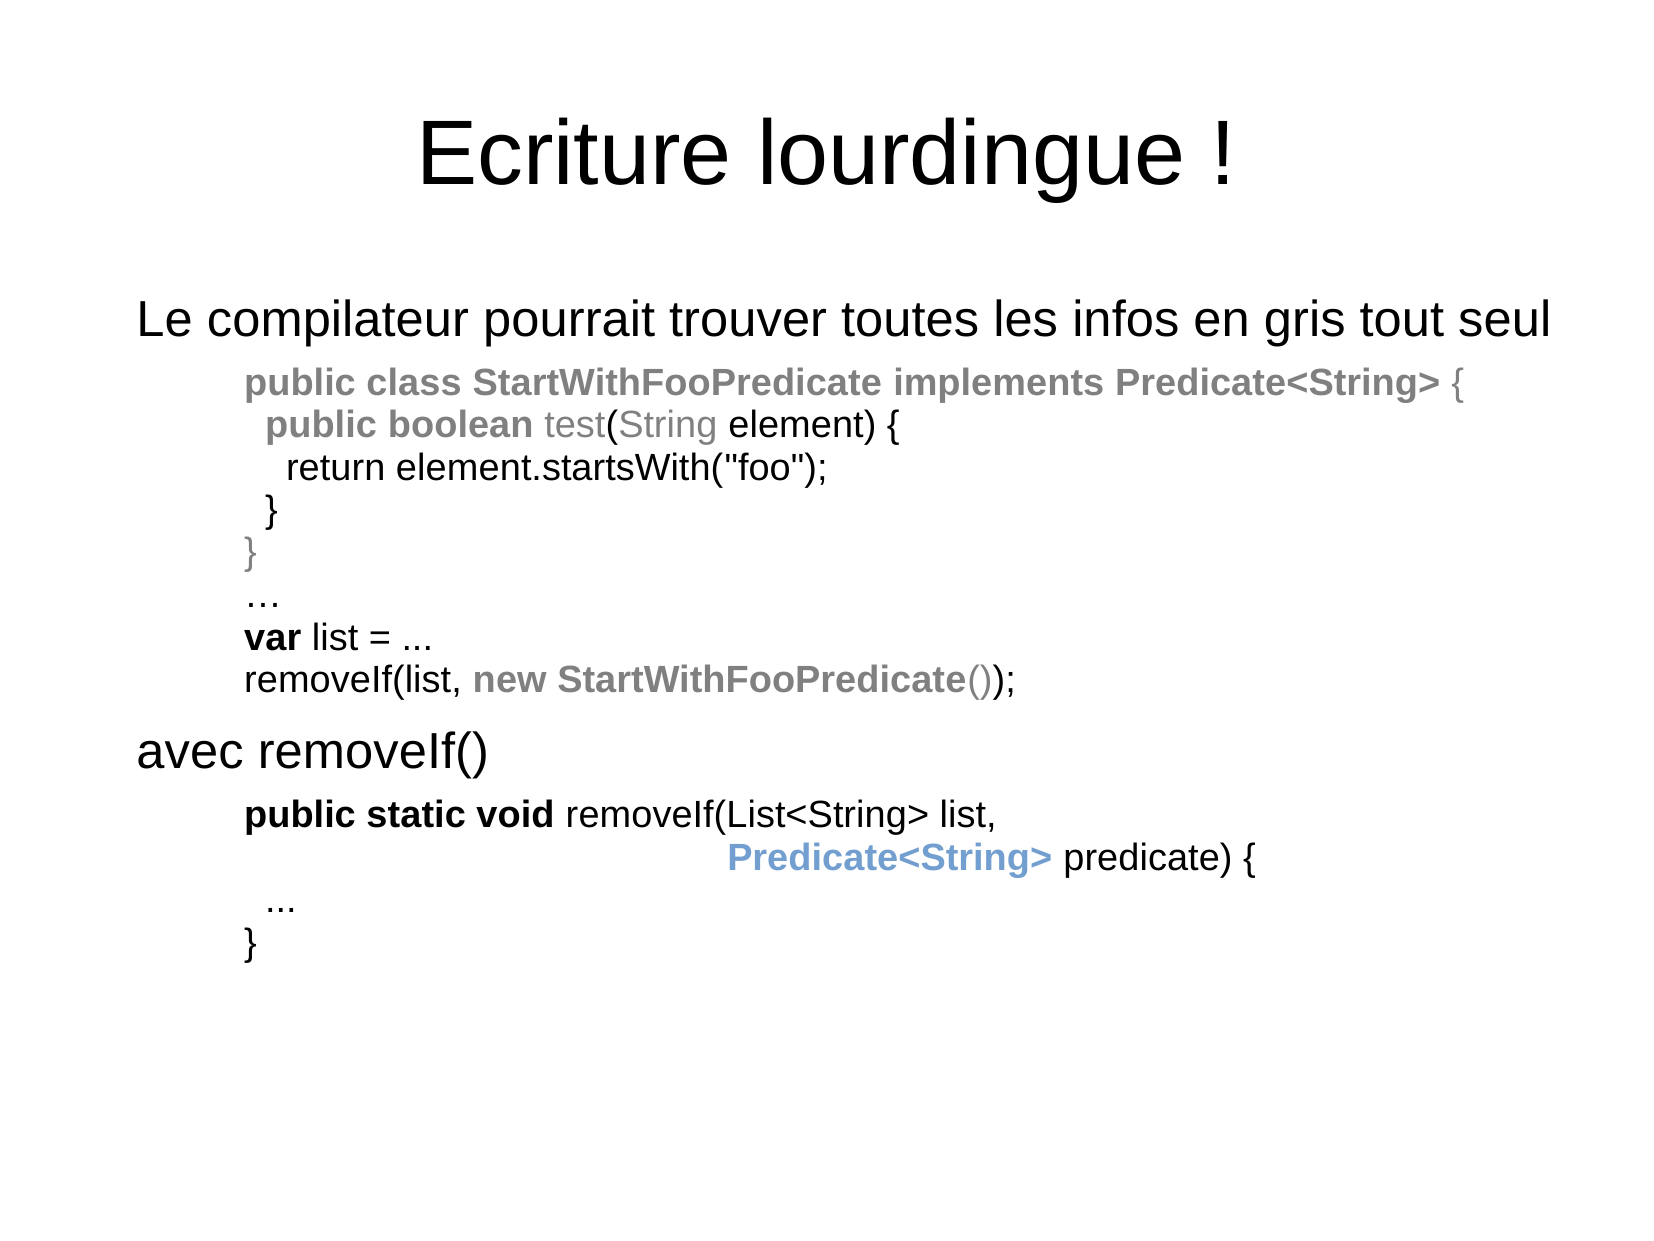

# Ecriture lourdingue !
Le compilateur pourrait trouver toutes les infos en gris tout seul
public class StartWithFooPredicate implements Predicate<String> {
 public boolean test(String element) {
 return element.startsWith("foo");
 }
}
…
var list = ...
removeIf(list, new StartWithFooPredicate());
avec removeIf()
public static void removeIf(List<String> list,
 Predicate<String> predicate) {
 ...
}